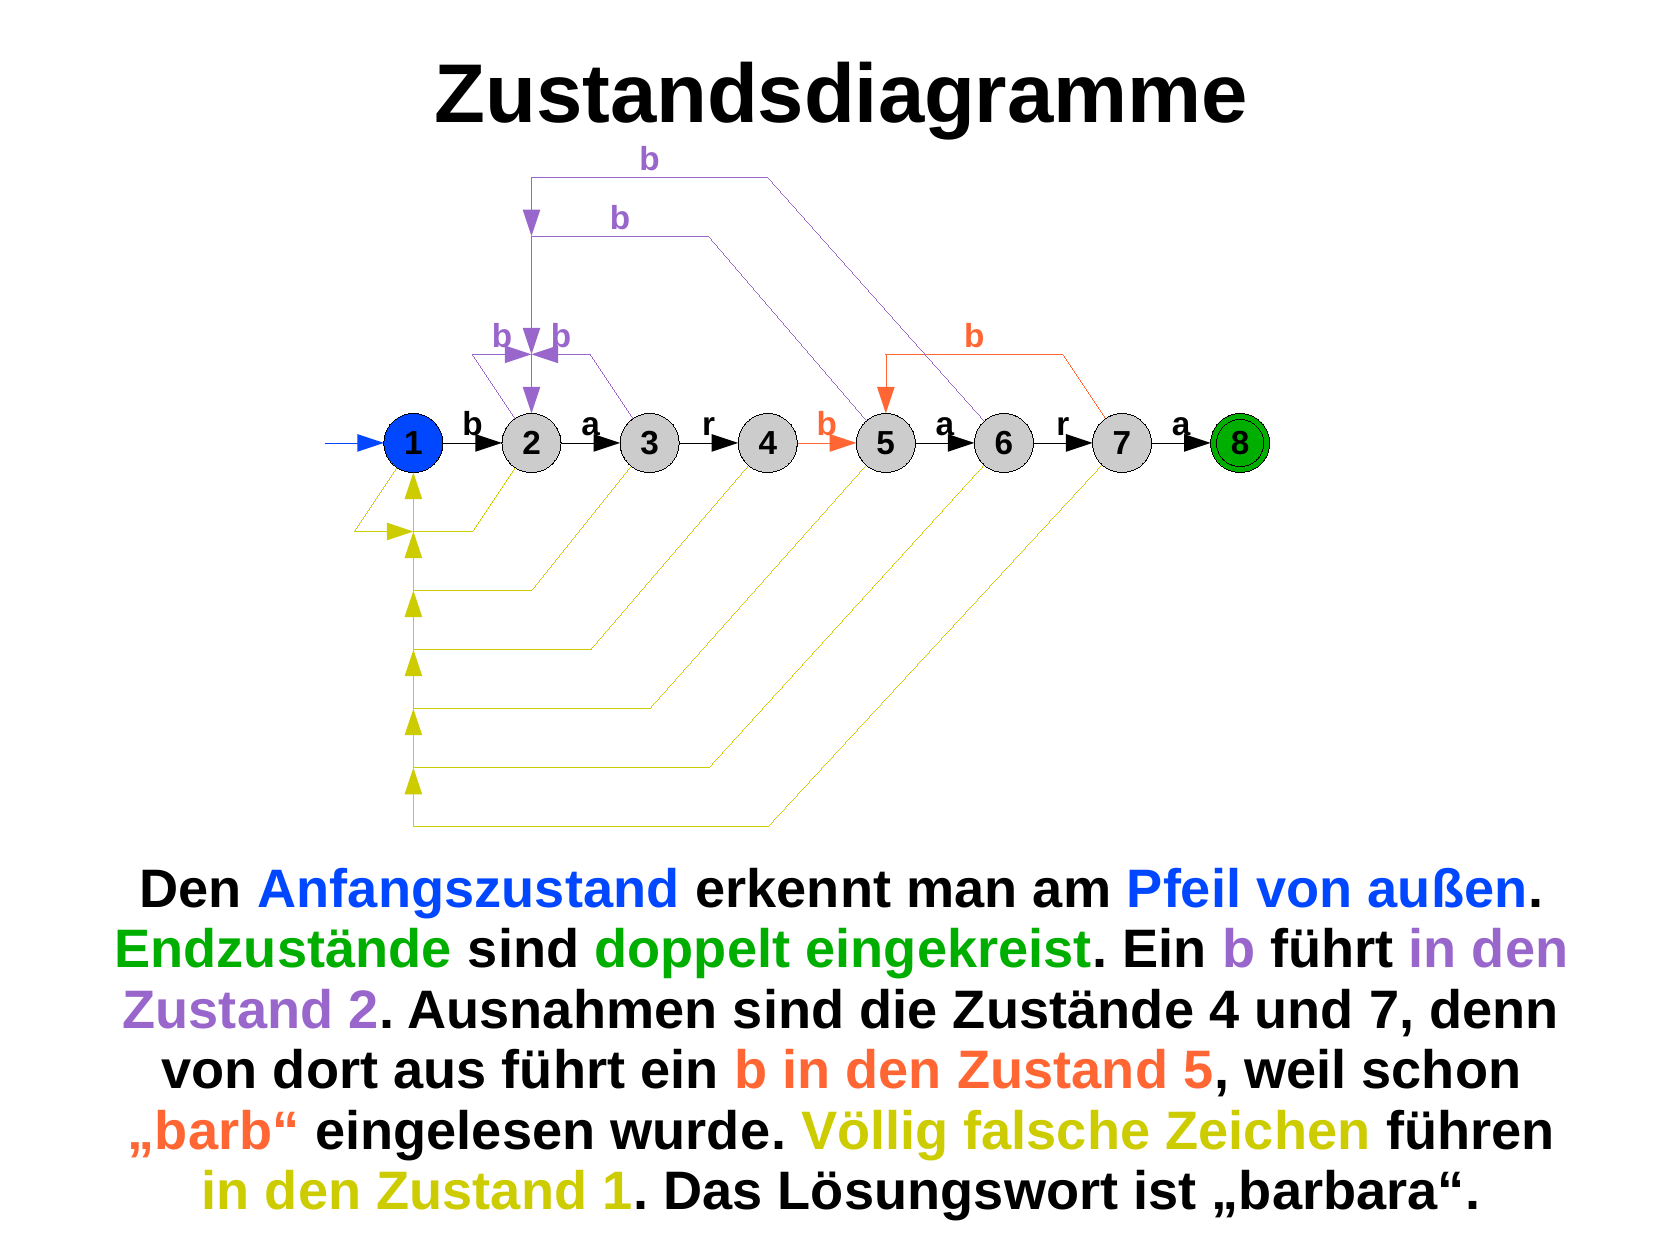

Zustandsdiagramme
b
b
b
b
b
1
2
3
4
5
6
7
8
b
a
r
b
a
r
a
Den Anfangszustand erkennt man am Pfeil von außen. Endzustände sind doppelt eingekreist. Ein b führt in den Zustand 2. Ausnahmen sind die Zustände 4 und 7, denn von dort aus führt ein b in den Zustand 5, weil schon „barb“ eingelesen wurde. Völlig falsche Zeichen führen in den Zustand 1. Das Lösungswort ist „barbara“.